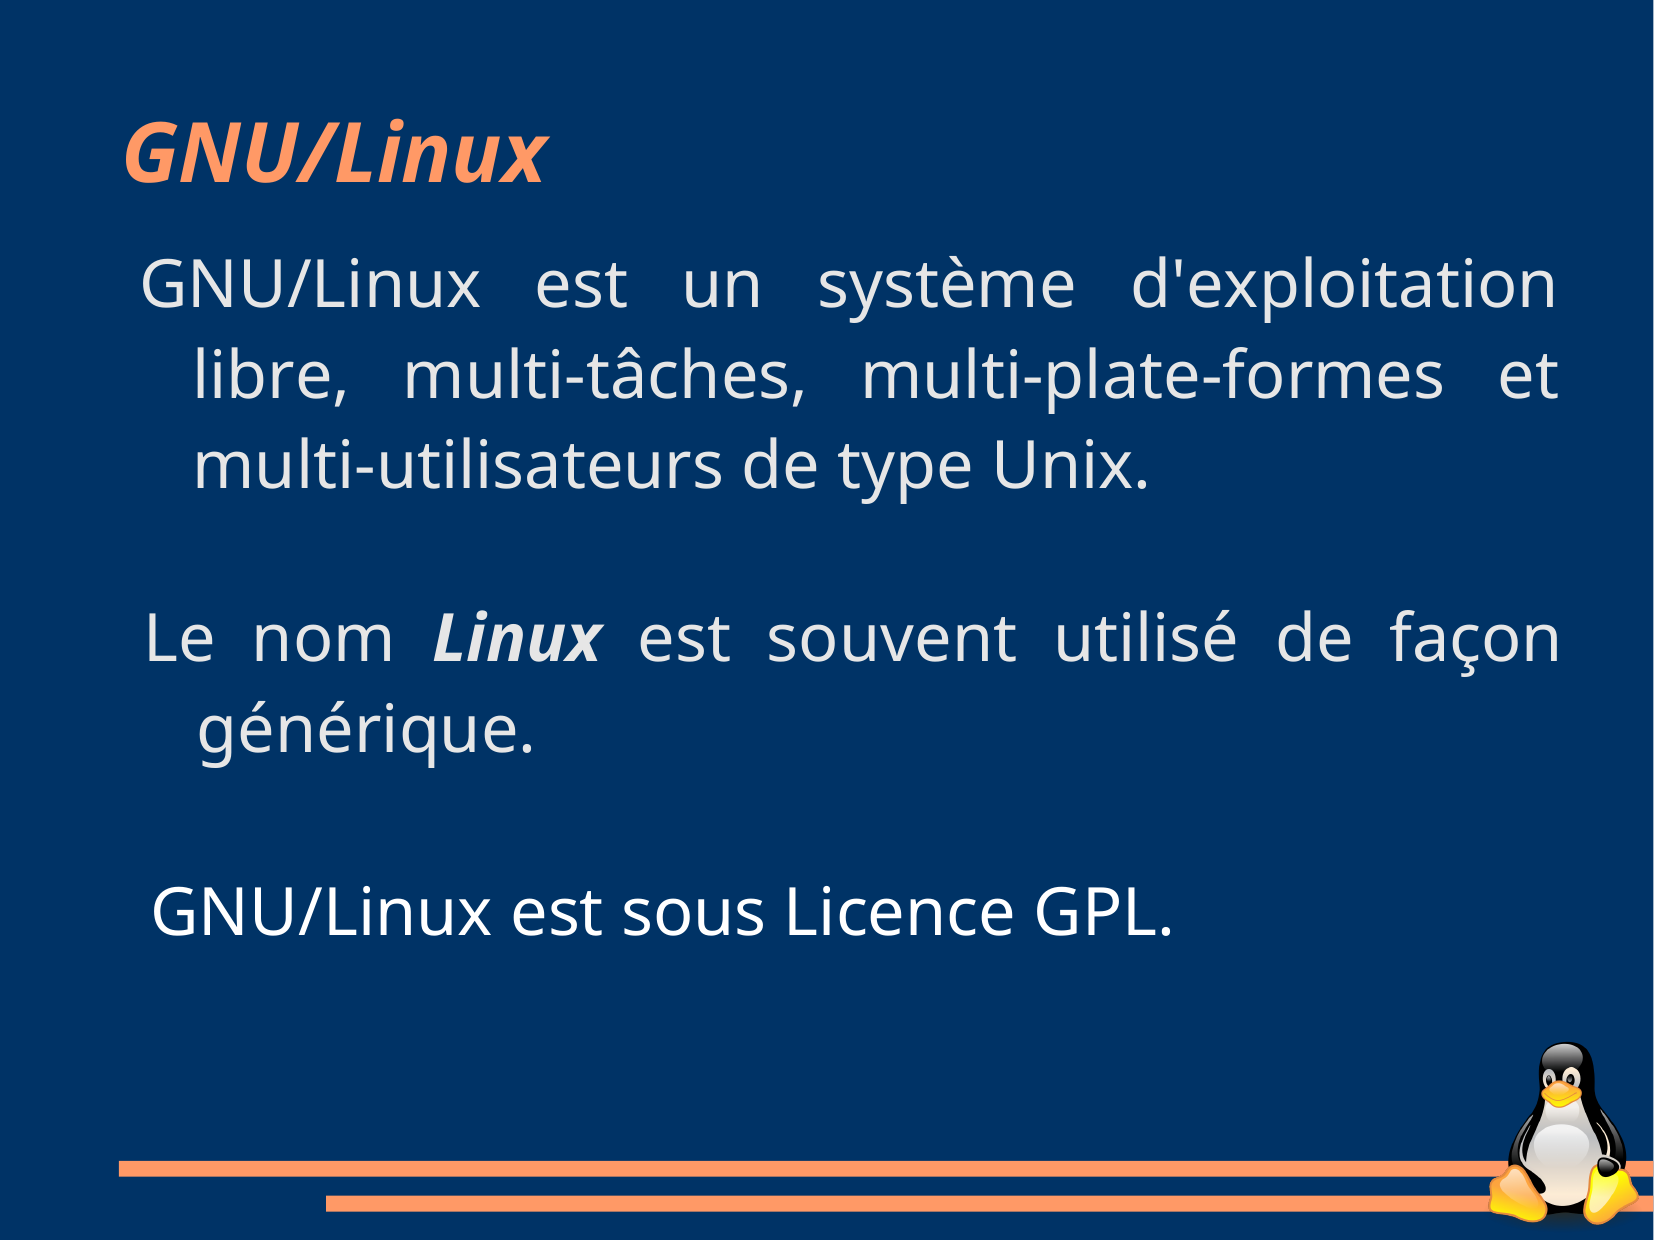

# GNU/Linux
GNU/Linux est un système d'exploitation libre, multi-tâches, multi-plate-formes et multi-utilisateurs de type Unix.
Le nom Linux est souvent utilisé de façon générique.
GNU/Linux est sous Licence GPL.